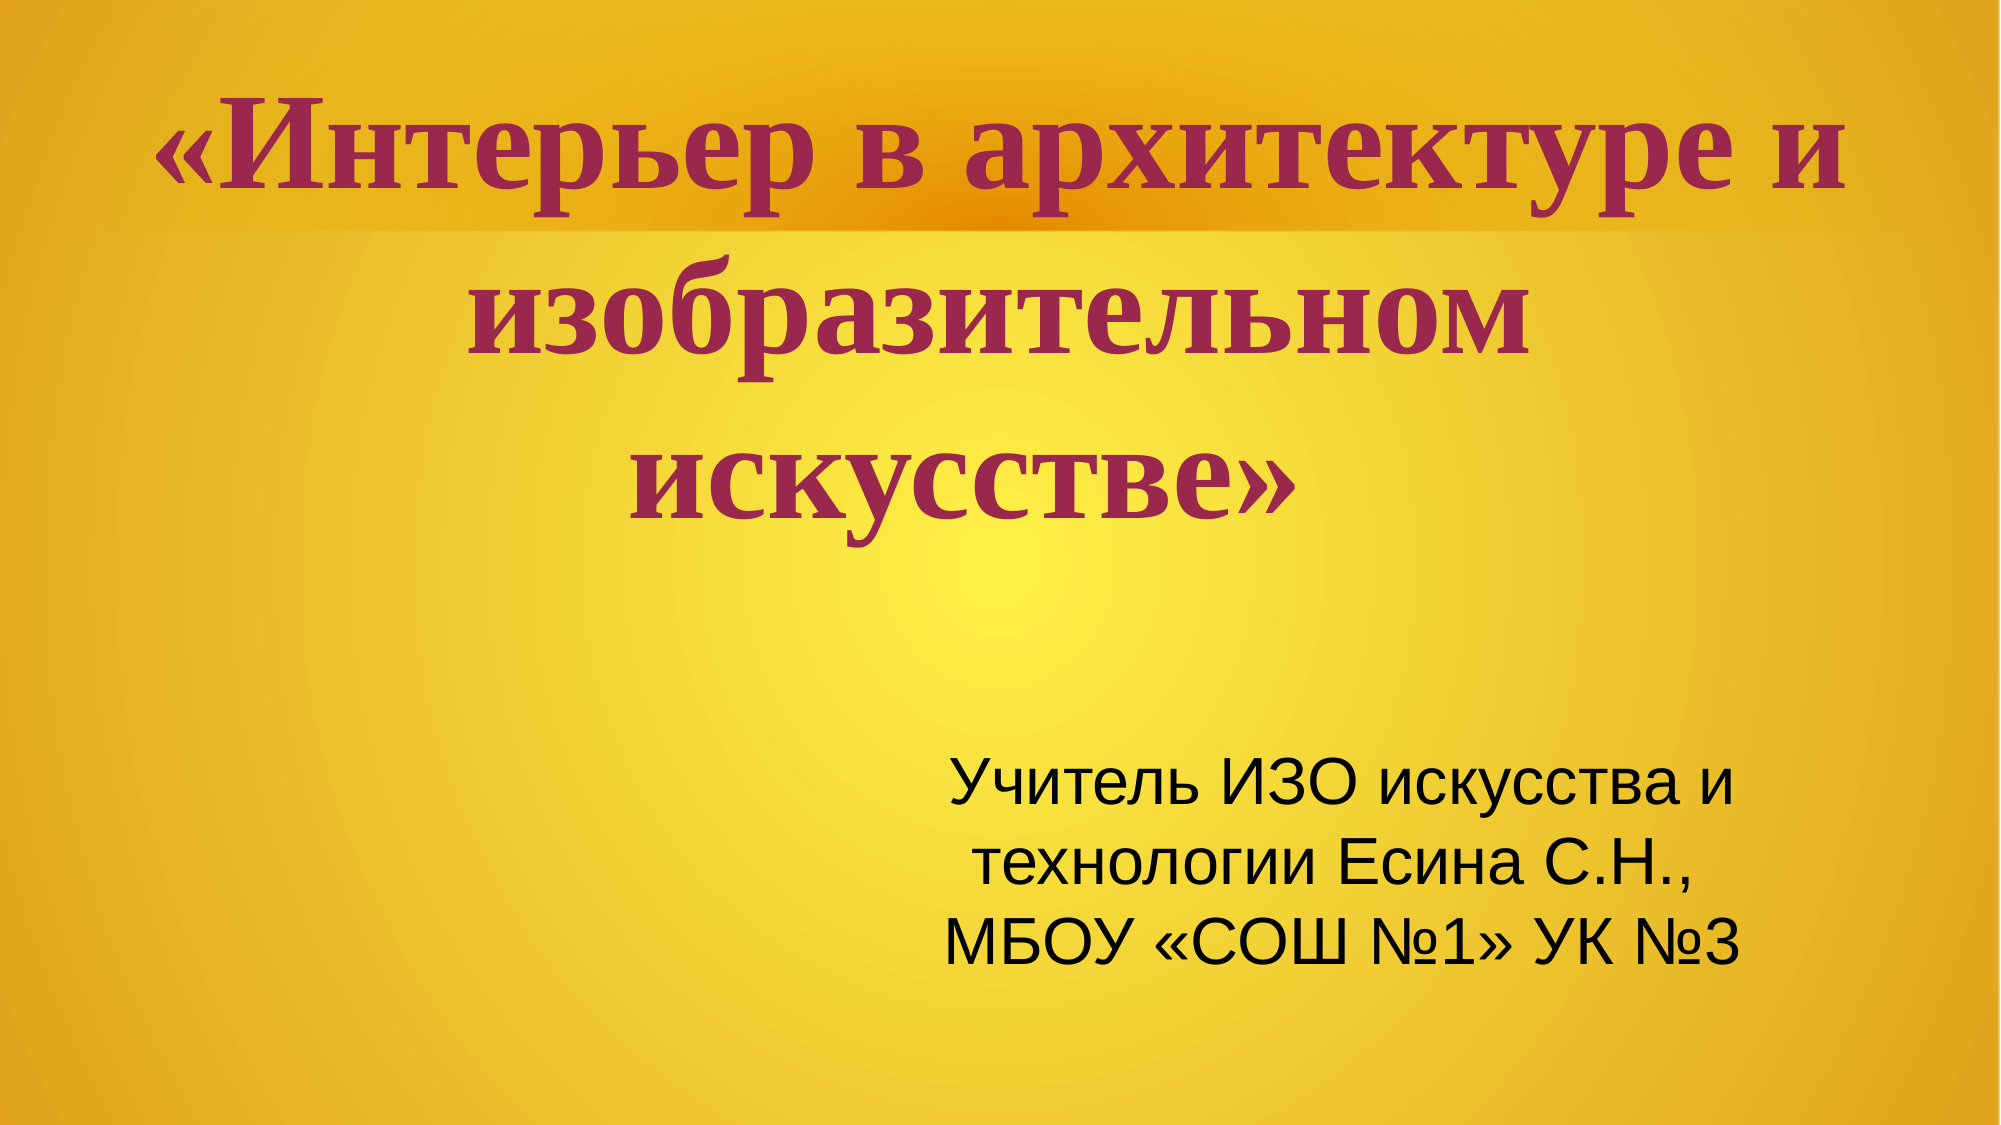

«Интерьер в архитектуре и изобразительном искусстве»
Учитель ИЗО искусства и технологии Есина С.Н.,
МБОУ «СОШ №1» УК №3